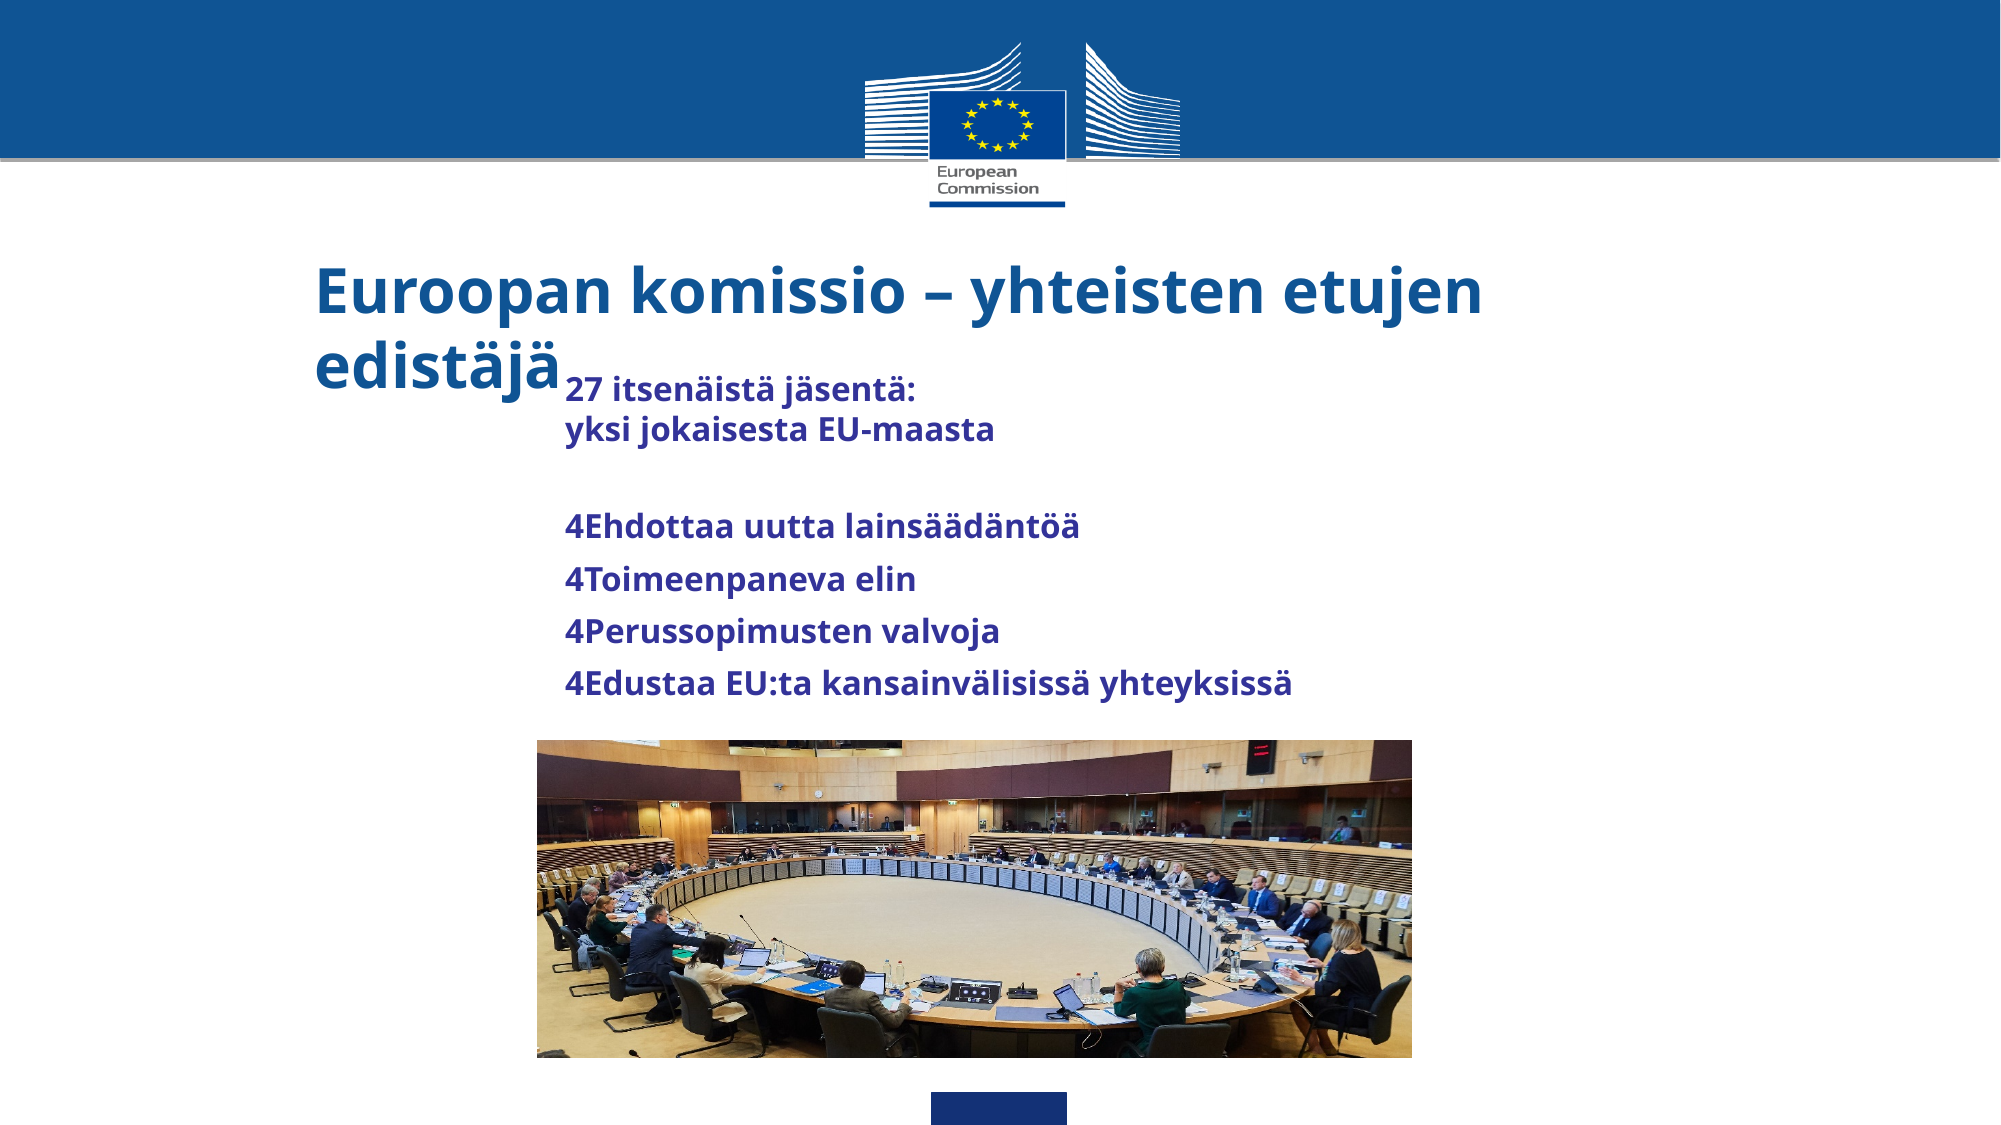

Euroopan komissio – yhteisten etujen edistäjä
27 itsenäistä jäsentä:
yksi jokaisesta EU-maasta
4Ehdottaa uutta lainsäädäntöä
4Toimeenpaneva elin
4Perussopimusten valvoja
4Edustaa EU:ta kansainvälisissä yhteyksissä